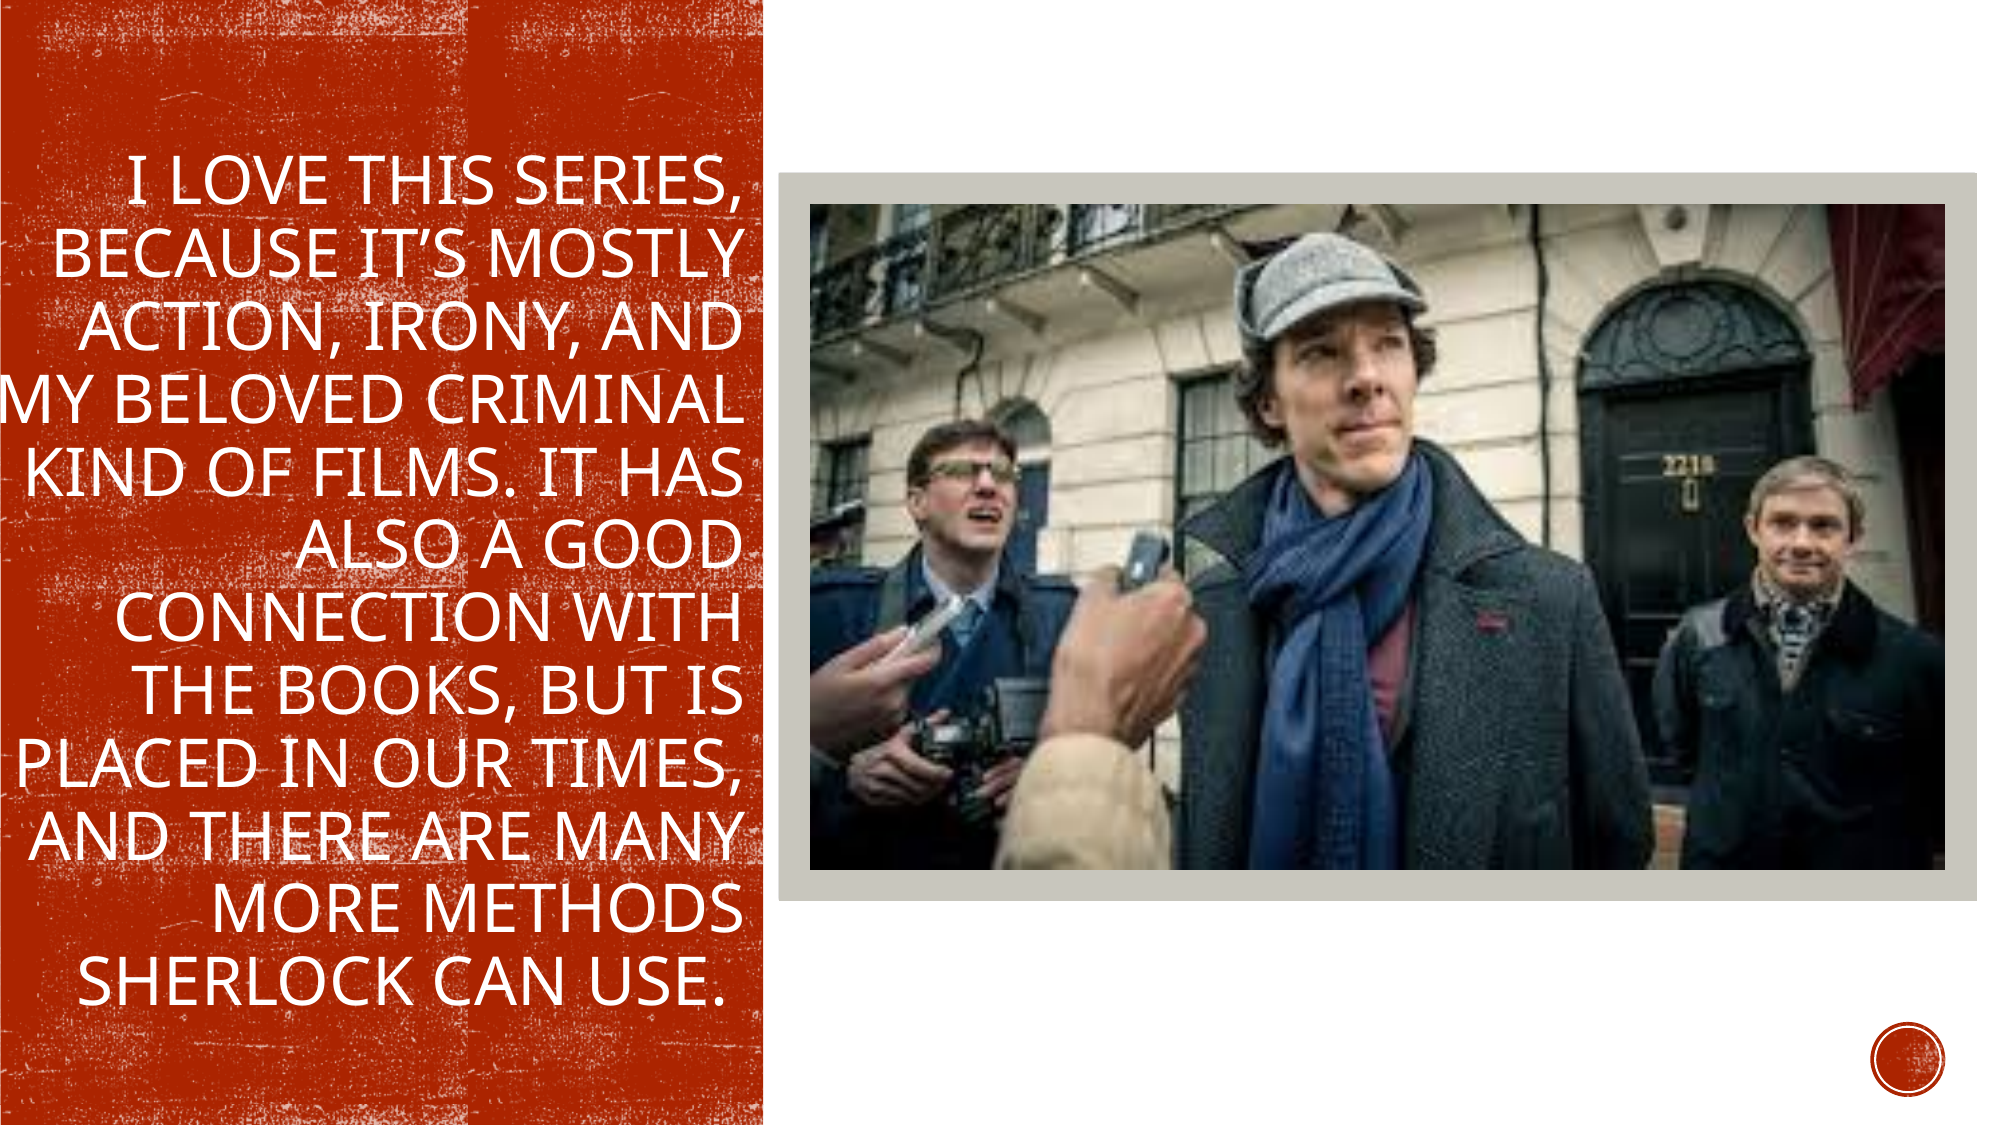

# I love this series, because it’s mostly action, irony, and my beloved criminal kind of films. It has also a good connection with the books, but is placed in our Times, and there are many more methods sherlock can use.